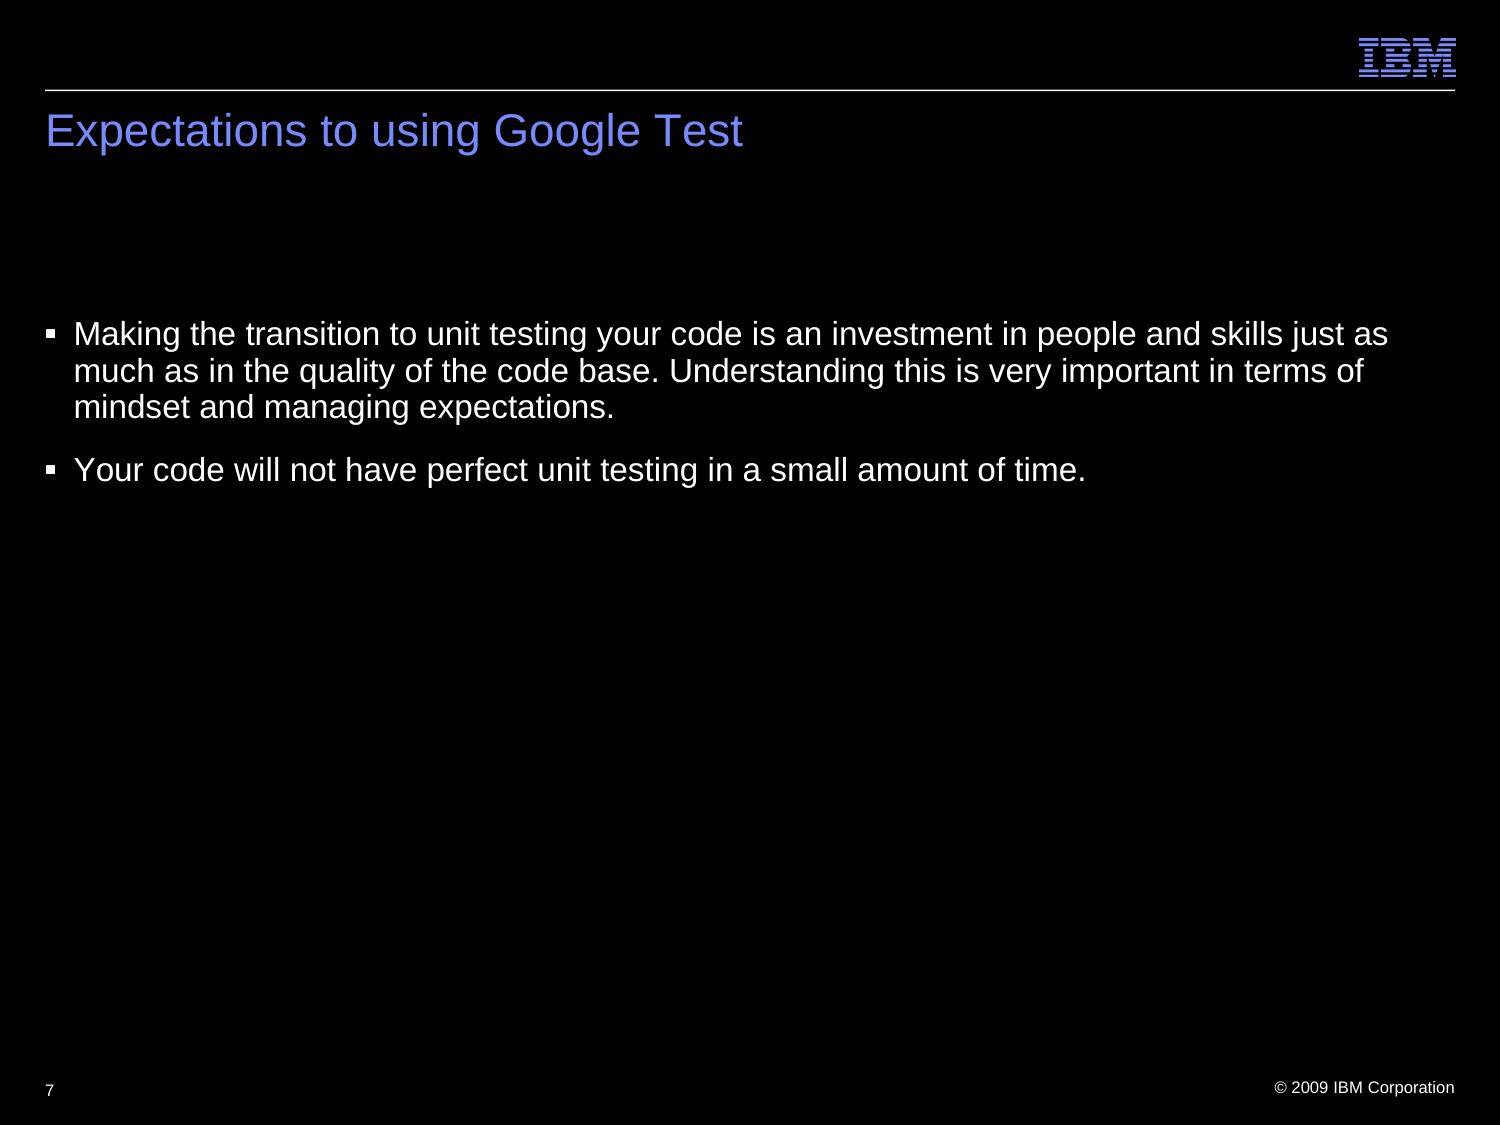

# Expectations to using Google Test
Making the transition to unit testing your code is an investment in people and skills just as much as in the quality of the code base. Understanding this is very important in terms of mindset and managing expectations.
Your code will not have perfect unit testing in a small amount of time.
7